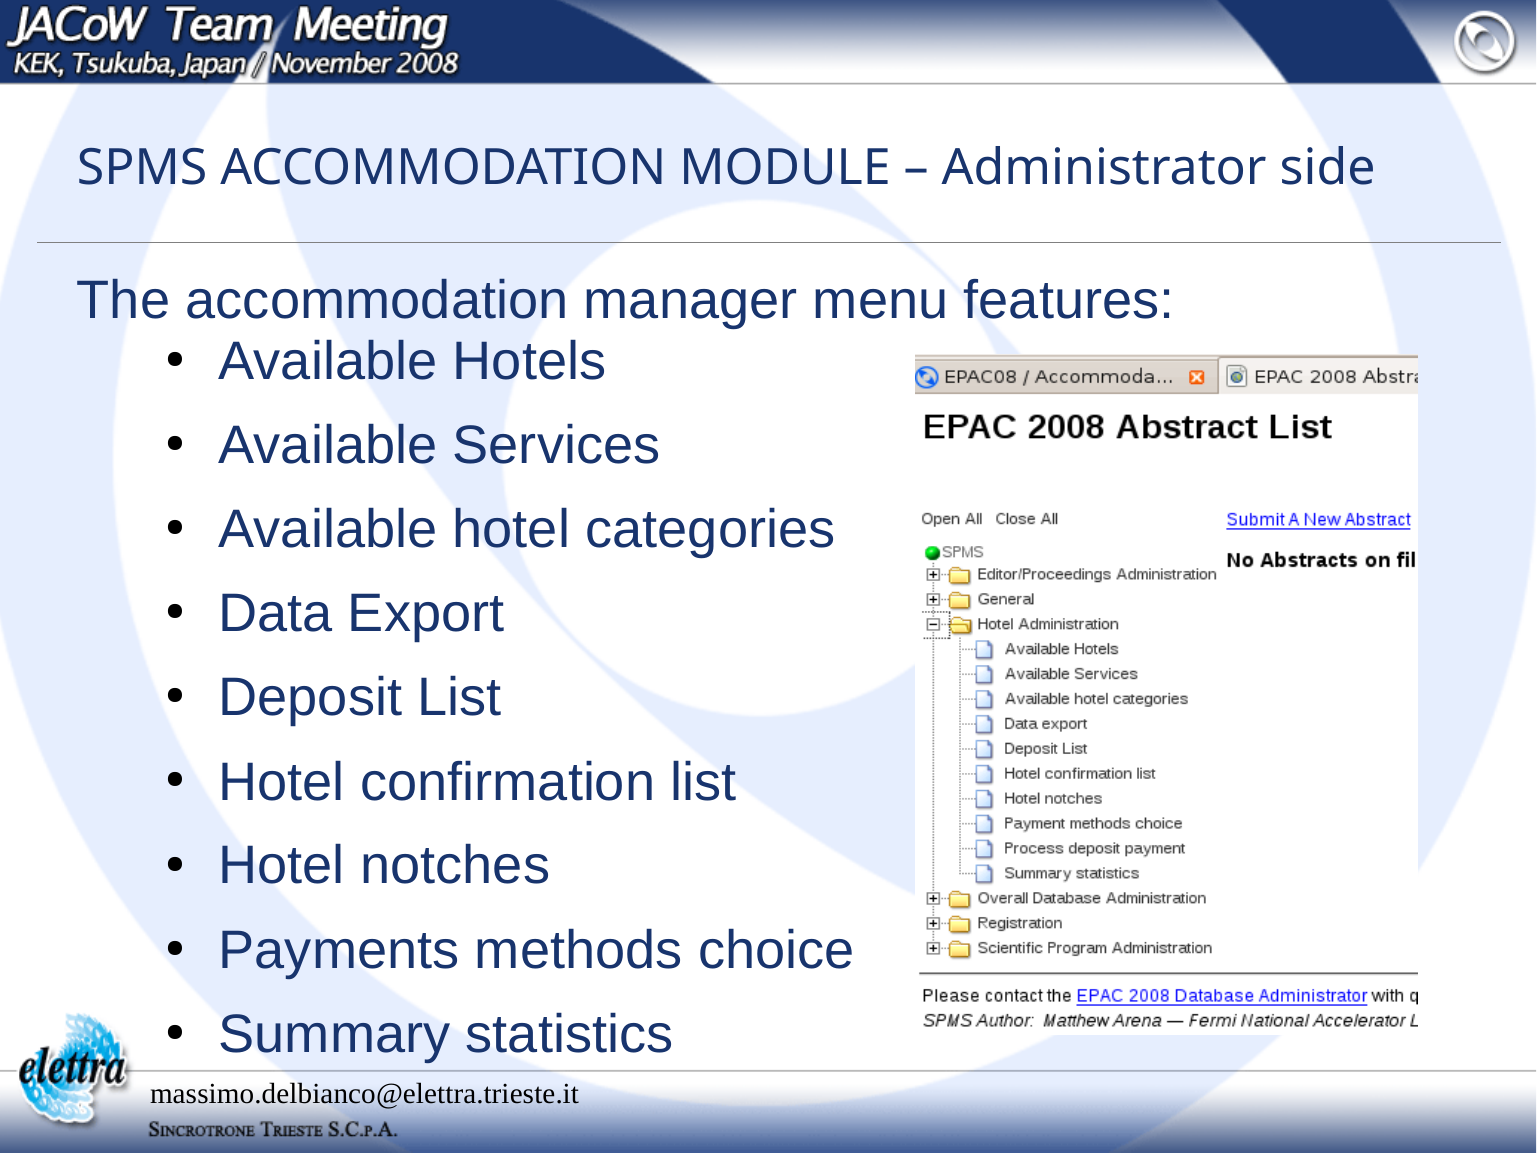

# SPMS ACCOMMODATION MODULE – Administrator side
The accommodation manager menu features:
Available Hotels
Available Services
Available hotel categories
Data Export
Deposit List
Hotel confirmation list
Hotel notches
Payments methods choice
Summary statistics